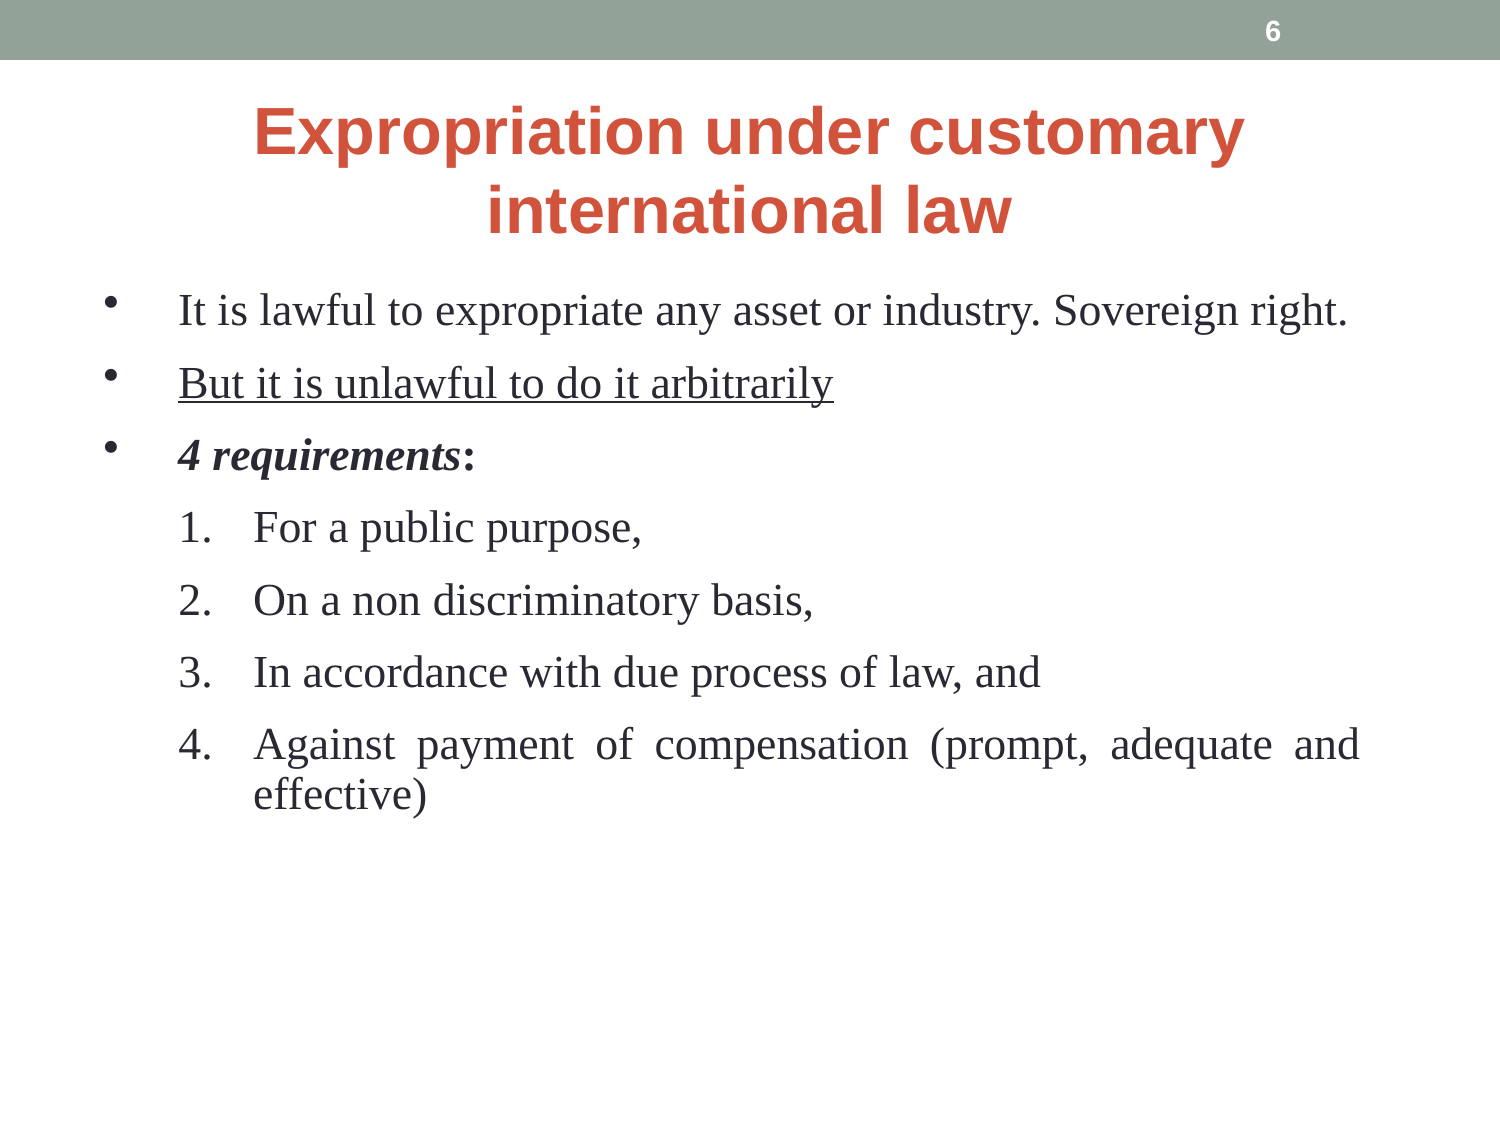

3
Expropriation under customary international law
It is lawful to expropriate any asset or industry. Sovereign right.
But it is unlawful to do it arbitrarily
4 requirements:
For a public purpose,
On a non discriminatory basis,
In accordance with due process of law, and
Against payment of compensation (prompt, adequate and effective)